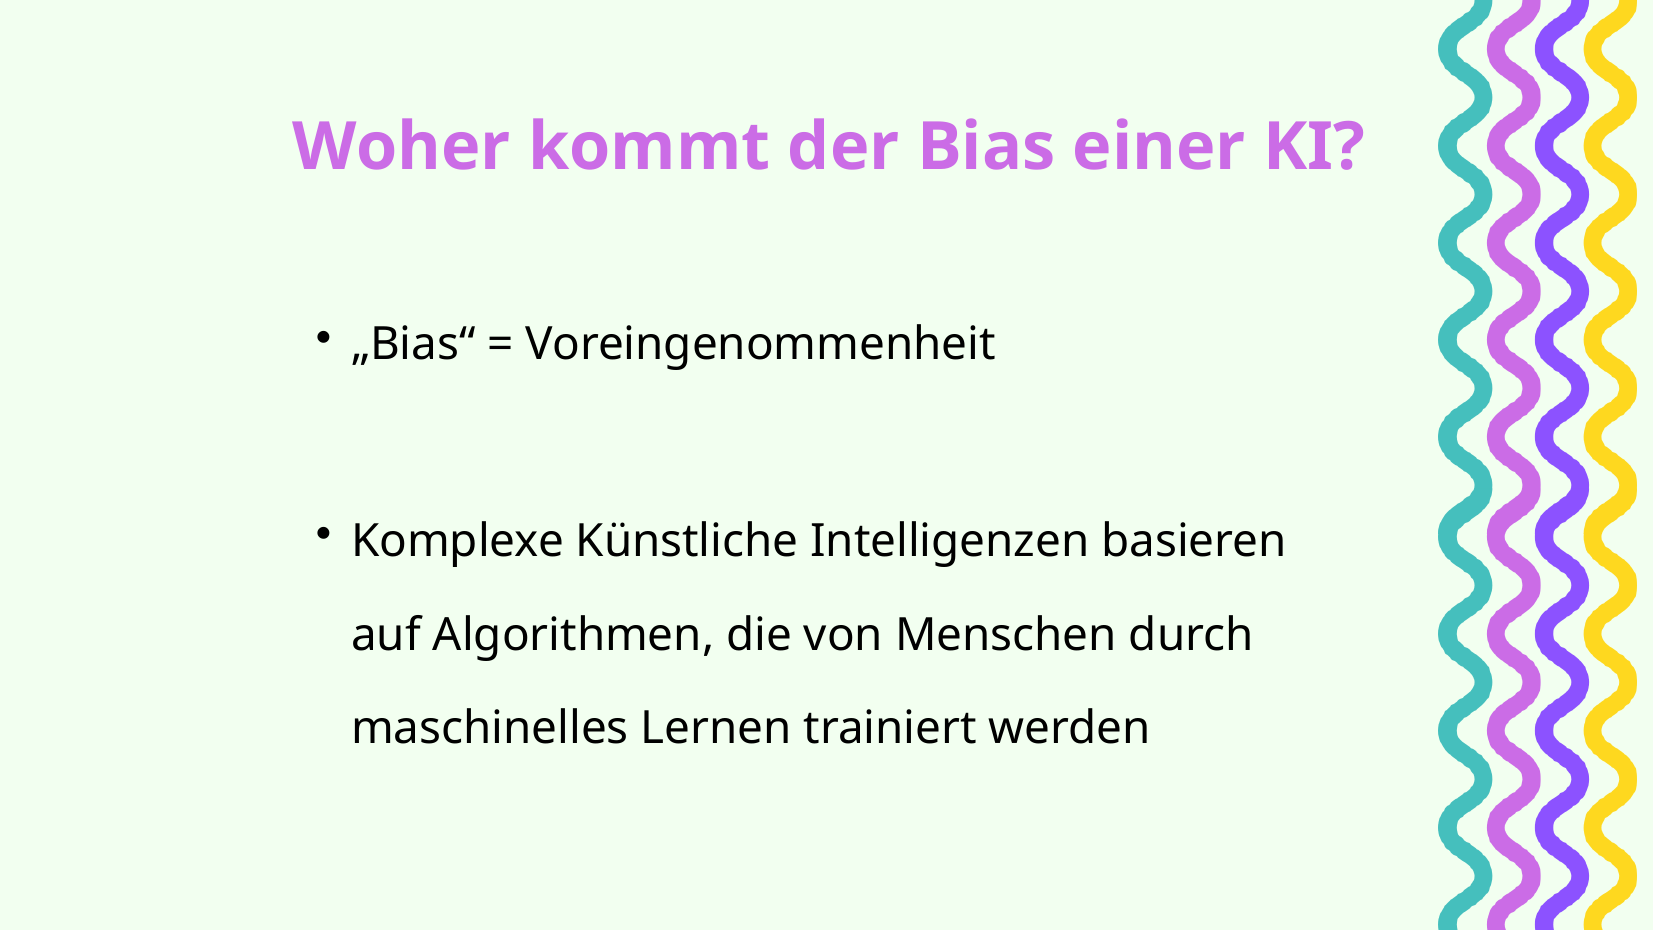

Woher kommt der Bias einer KI?
„Bias“ = Voreingenommenheit
Komplexe Künstliche Intelligenzen basieren auf Algorithmen, die von Menschen durch maschinelles Lernen trainiert werden